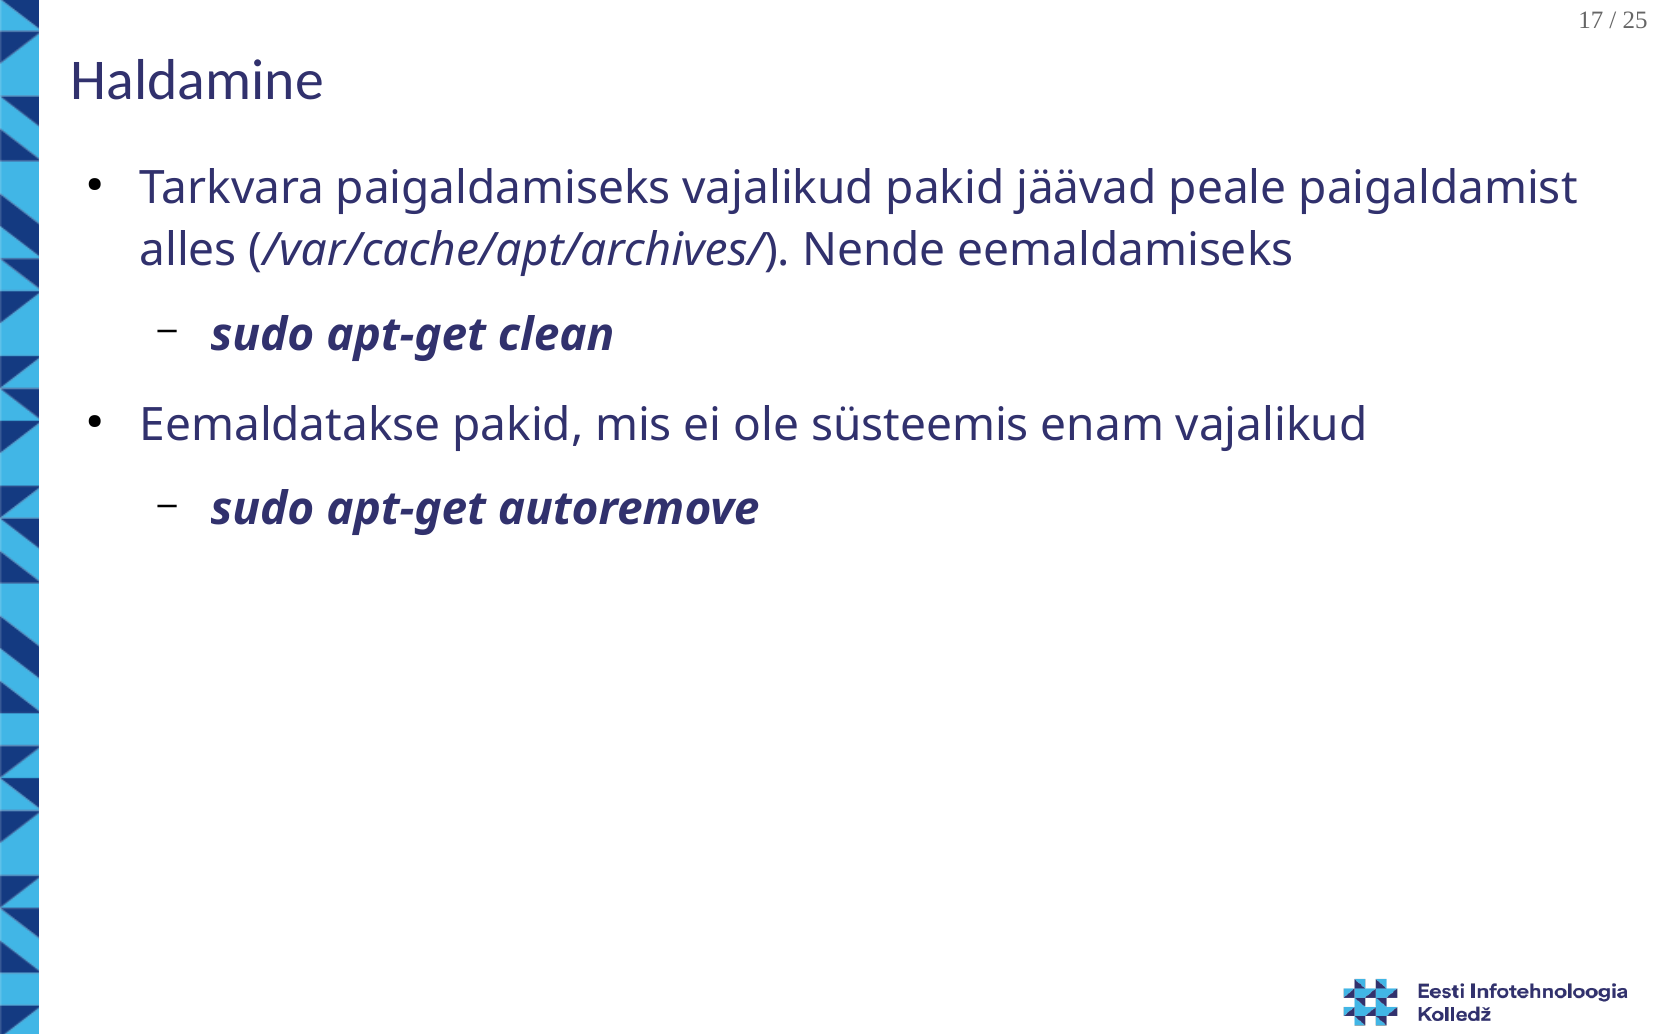

# Haldamine
Tarkvara paigaldamiseks vajalikud pakid jäävad peale paigaldamist alles (/var/cache/apt/archives/). Nende eemaldamiseks
sudo apt-get clean
Eemaldatakse pakid, mis ei ole süsteemis enam vajalikud
sudo apt-get autoremove